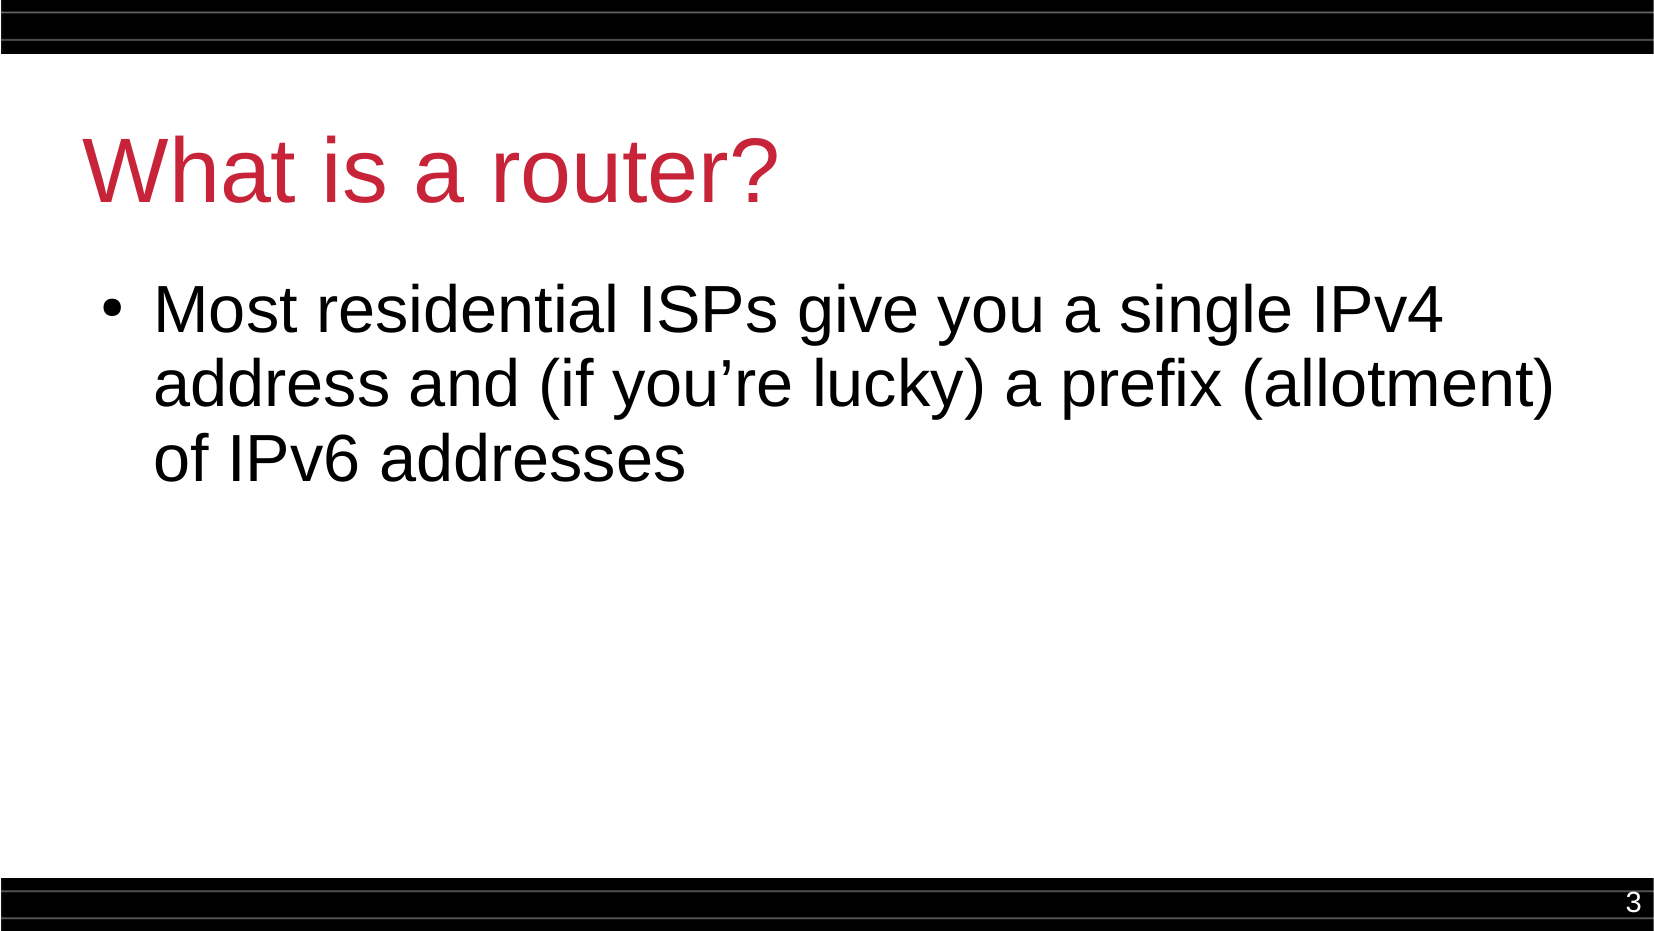

# What is a router?
Most residential ISPs give you a single IPv4 address and (if you’re lucky) a prefix (allotment) of IPv6 addresses